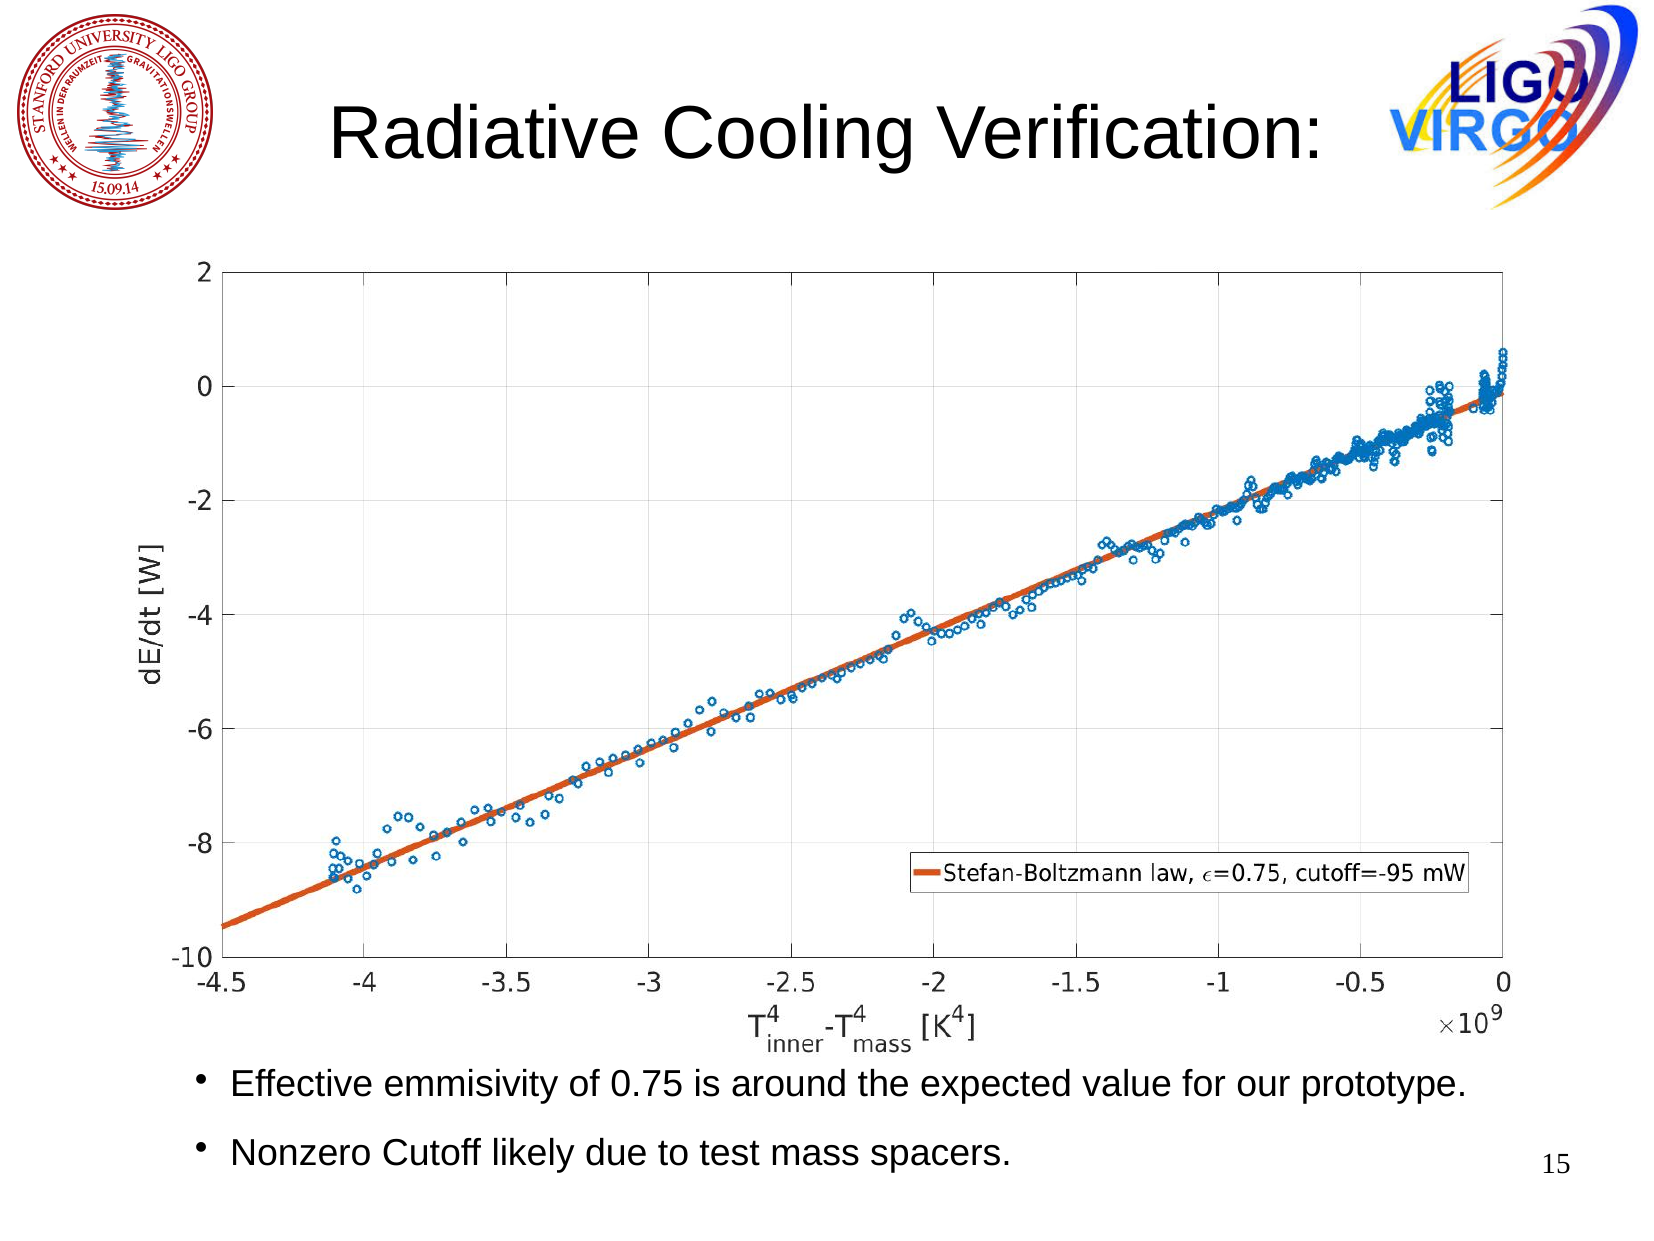

# Radiative Cooling Verification:
Effective emmisivity of 0.75 is around the expected value for our prototype.
Nonzero Cutoff likely due to test mass spacers.
15